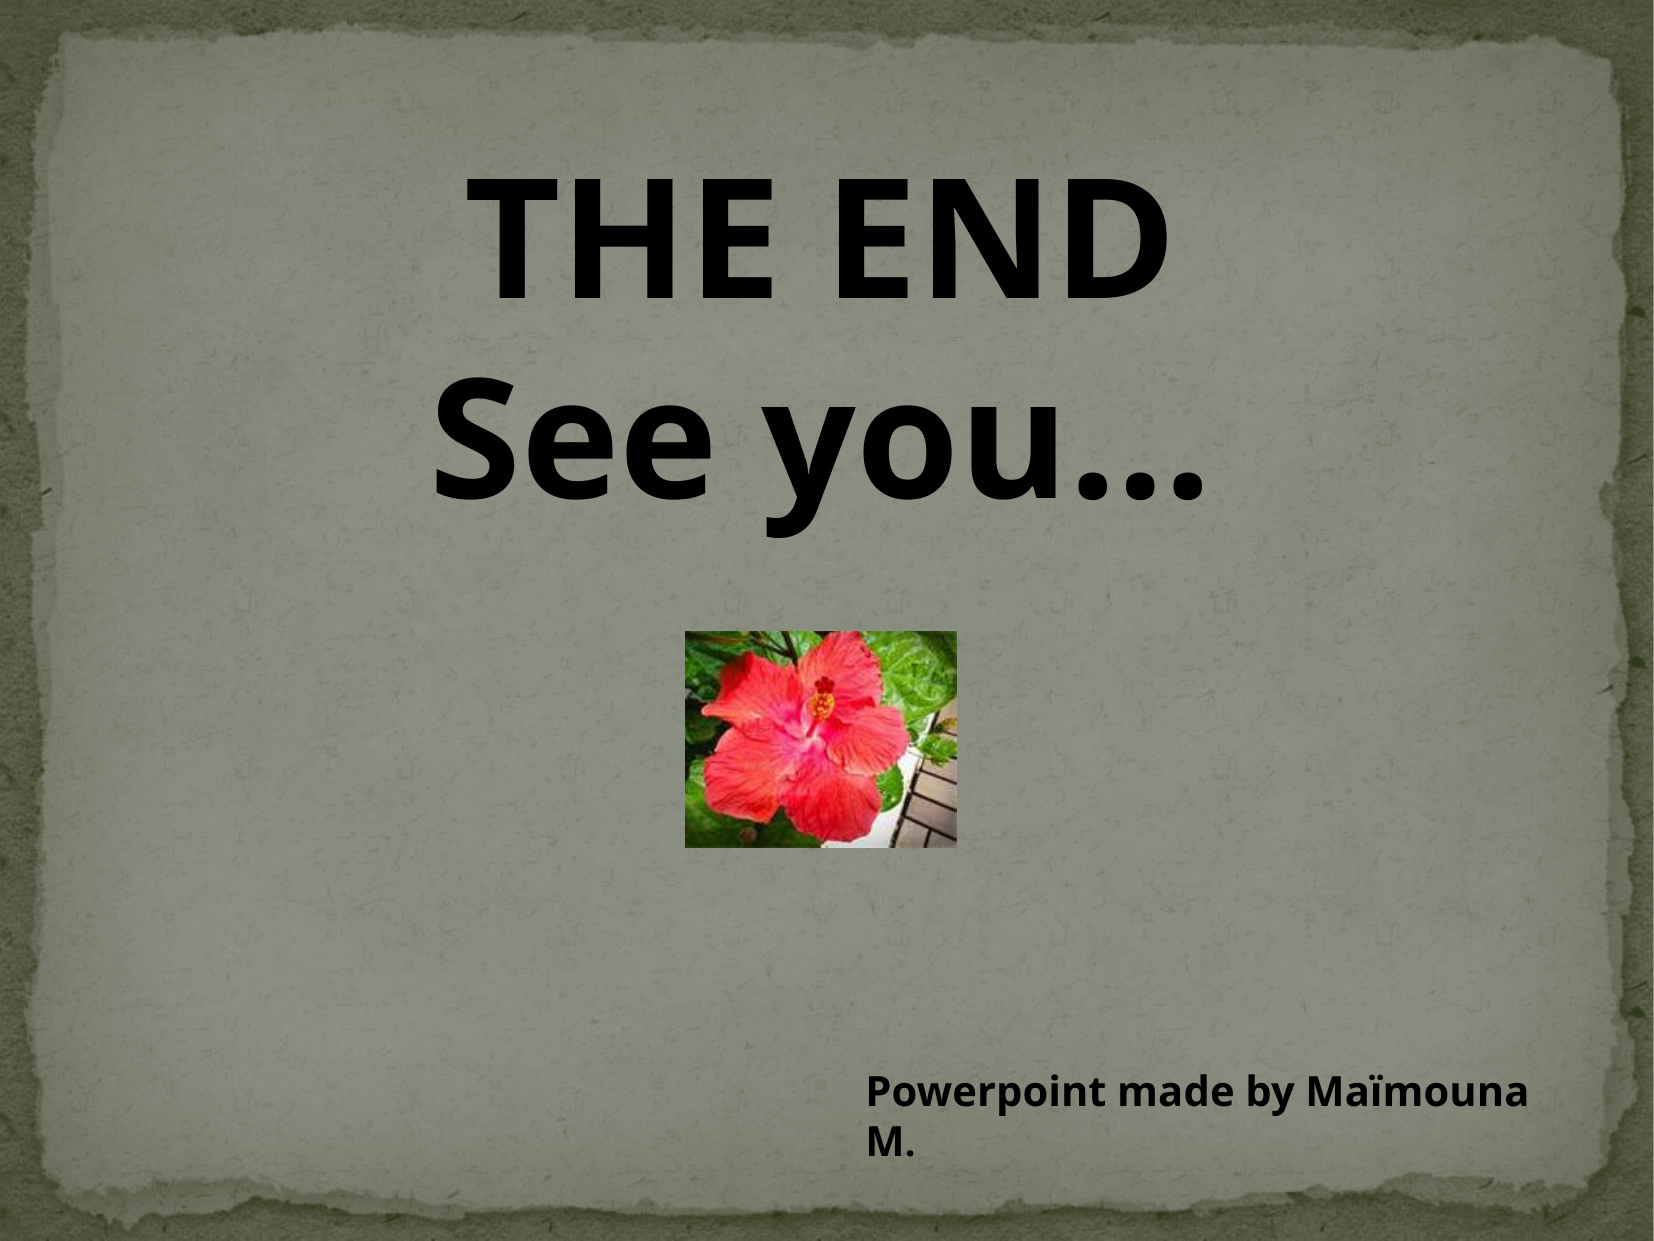

THE END See you…
Powerpoint made by Maïmouna M.